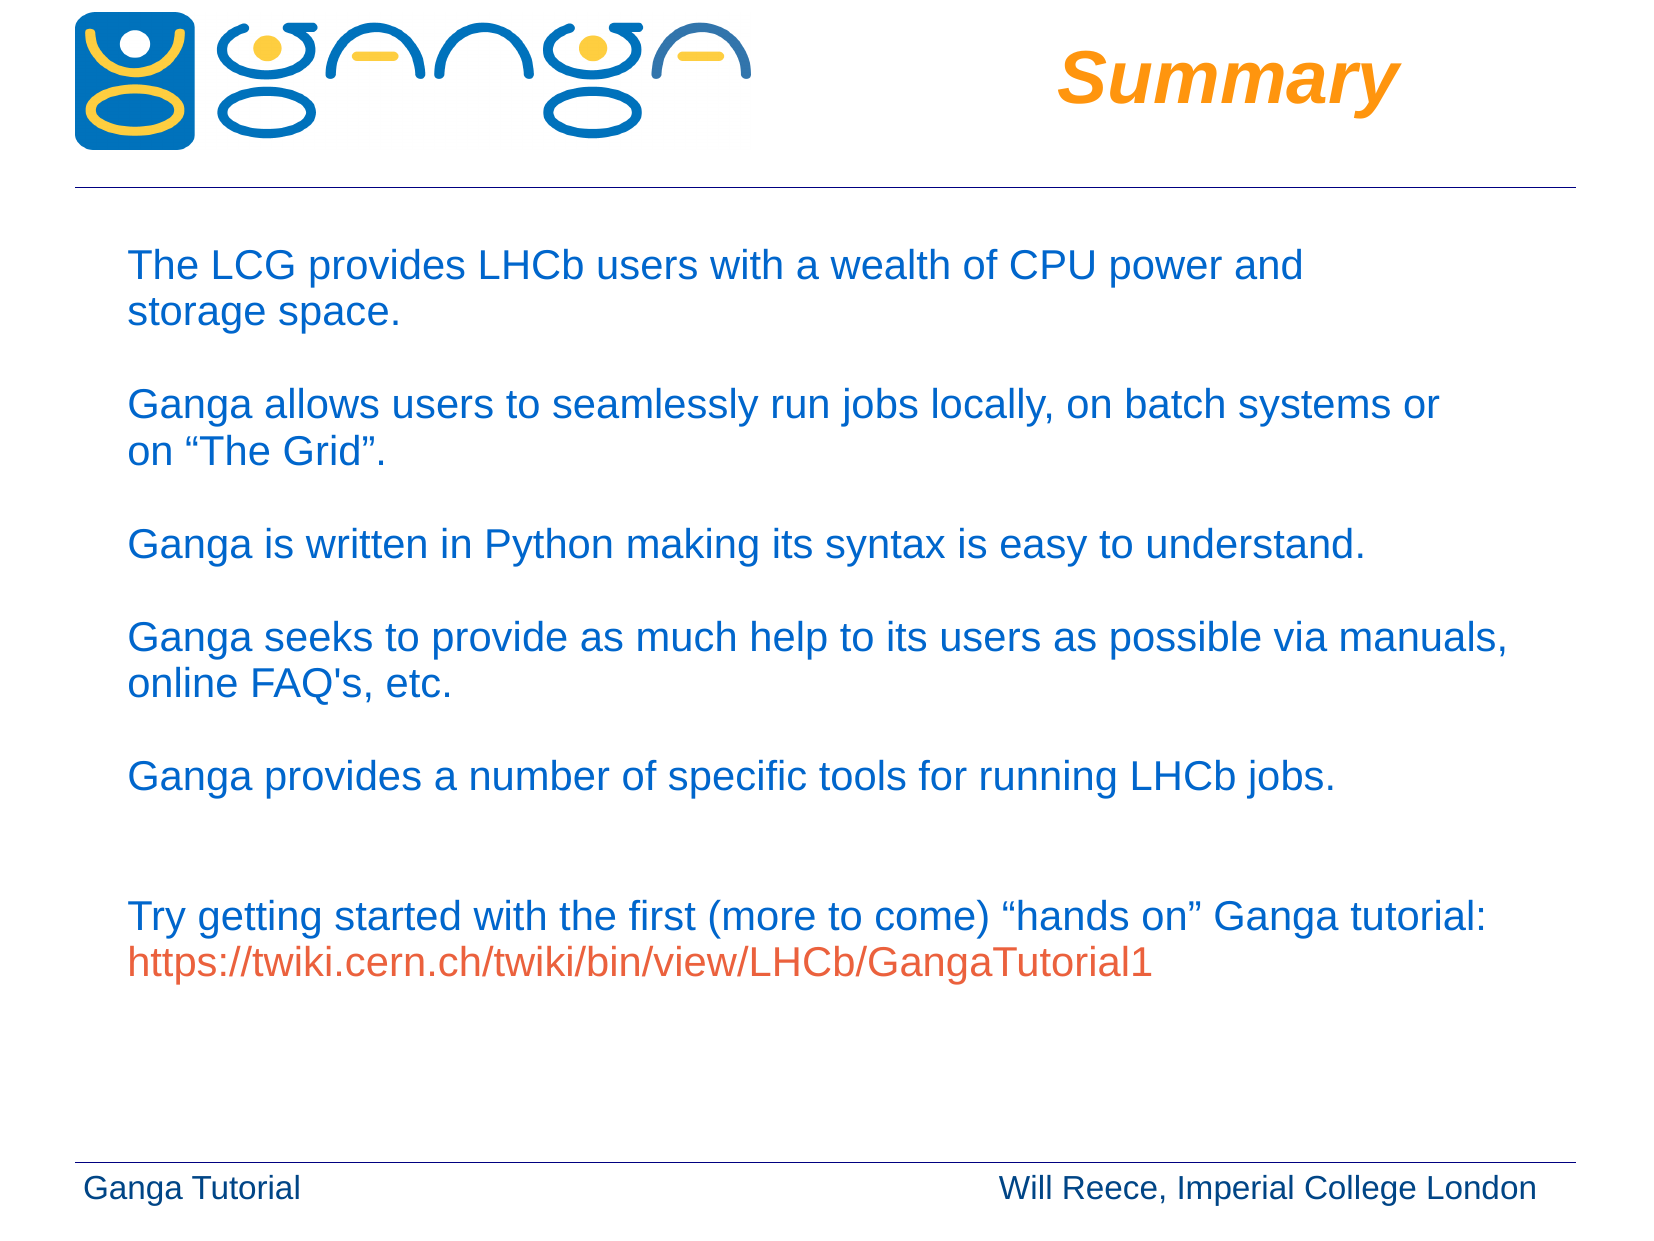

# Summary
The LCG provides LHCb users with a wealth of CPU power and
storage space.
Ganga allows users to seamlessly run jobs locally, on batch systems or
on “The Grid”.
Ganga is written in Python making its syntax is easy to understand.
Ganga seeks to provide as much help to its users as possible via manuals,
online FAQ's, etc.
Ganga provides a number of specific tools for running LHCb jobs.
Try getting started with the first (more to come) “hands on” Ganga tutorial:
https://twiki.cern.ch/twiki/bin/view/LHCb/GangaTutorial1
Ganga Tutorial
Will Reece, Imperial College London